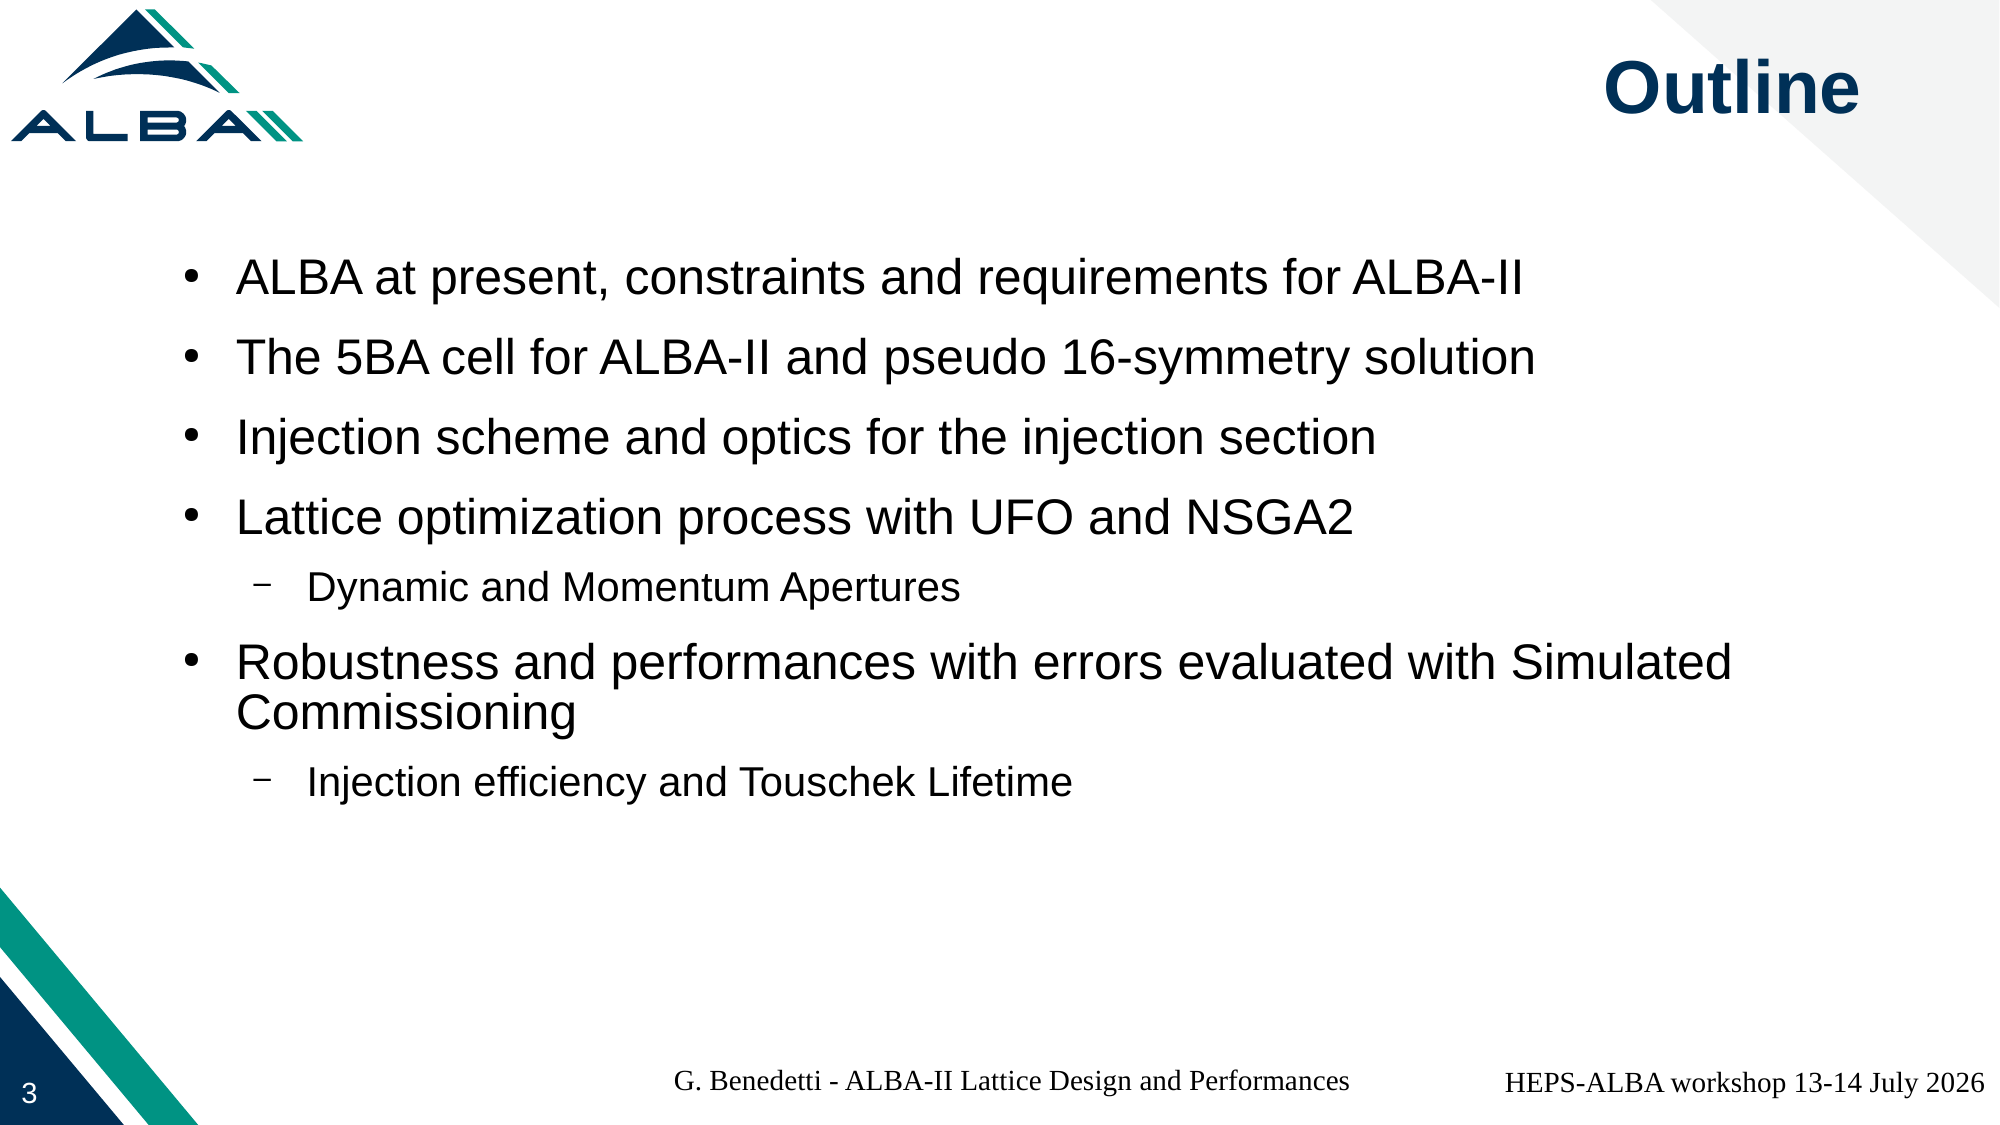

# Outline
ALBA at present, constraints and requirements for ALBA-II
The 5BA cell for ALBA-II and pseudo 16-symmetry solution
Injection scheme and optics for the injection section
Lattice optimization process with UFO and NSGA2
Dynamic and Momentum Apertures
Robustness and performances with errors evaluated with Simulated Commissioning
Injection efficiency and Touschek Lifetime
G. Benedetti - ALBA-II Lattice Design and Performances
HEPS-ALBA workshop 13-14 July 2026